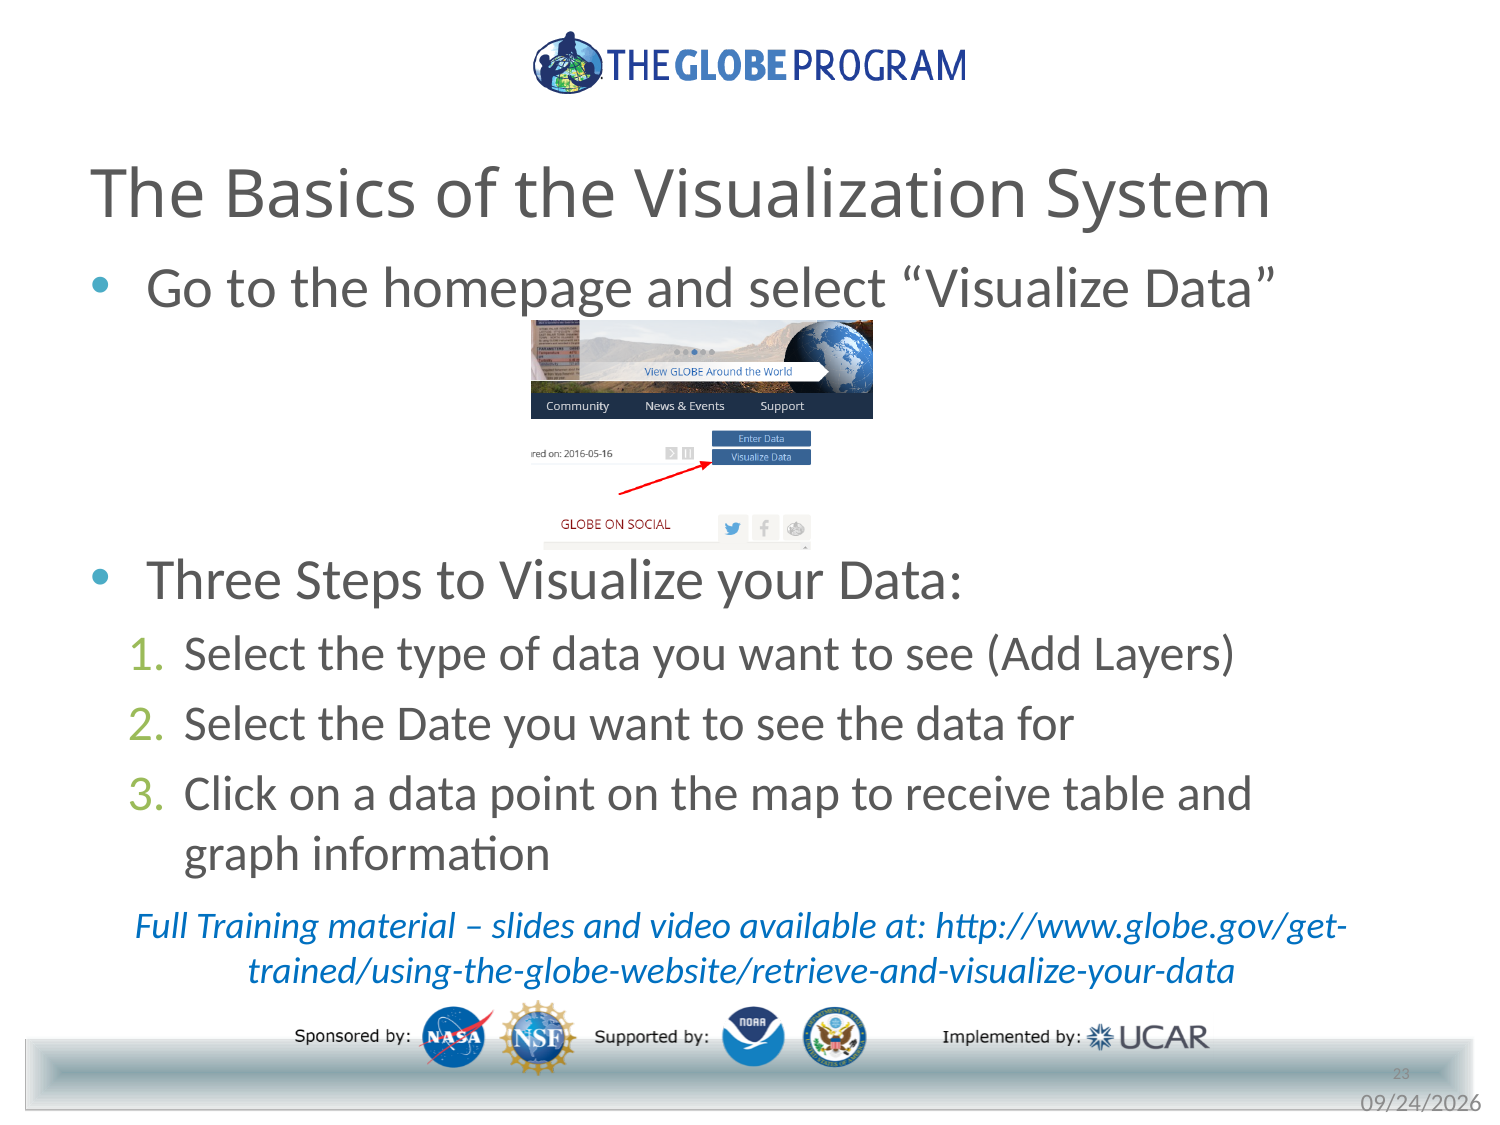

# The Basics of the Visualization System
Go to the homepage and select “Visualize Data”
Three Steps to Visualize your Data:
Select the type of data you want to see (Add Layers)
Select the Date you want to see the data for
Click on a data point on the map to receive table and graph information
Full Training material – slides and video available at: http://www.globe.gov/get-trained/using-the-globe-website/retrieve-and-visualize-your-data